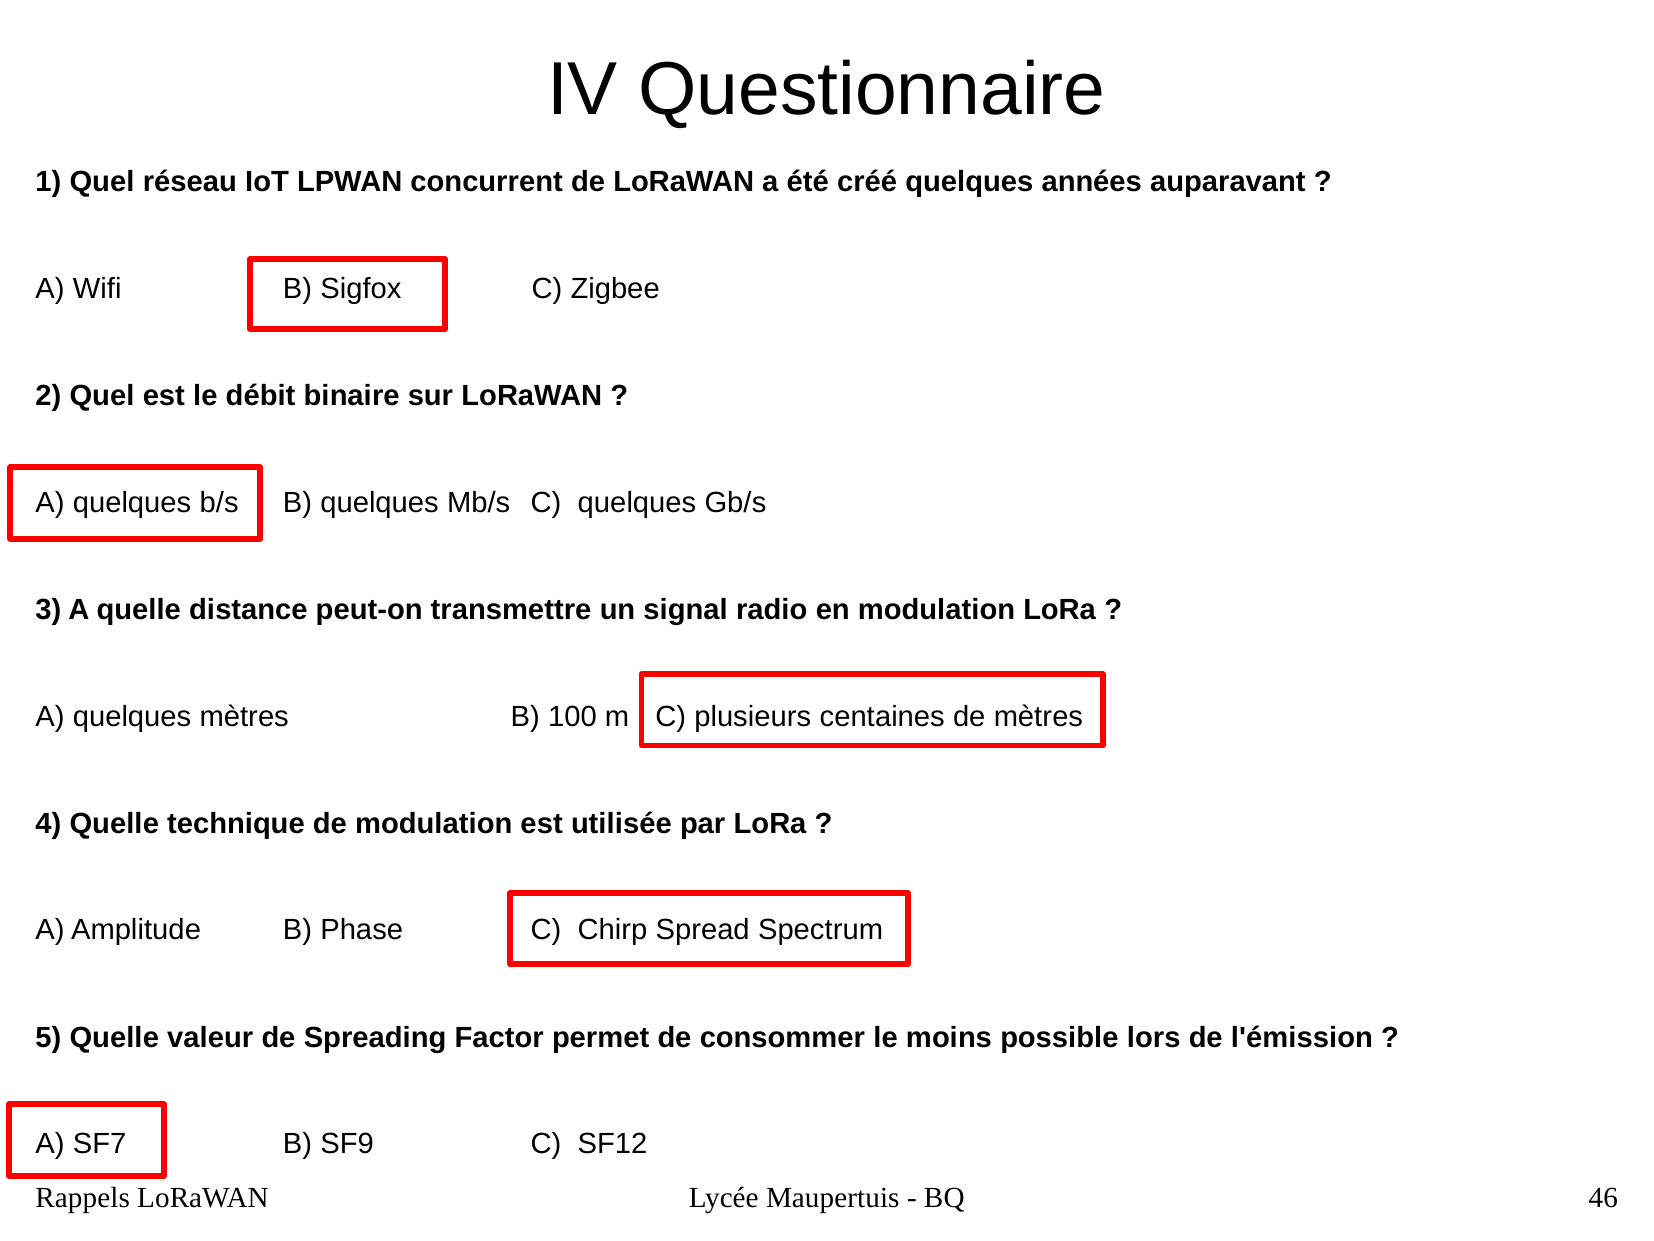

# IV Questionnaire
1) Quel réseau IoT LPWAN concurrent de LoRaWAN a été créé quelques années auparavant ?
A) Wifi	B) Sigfox	C) Zigbee
2) Quel est le débit binaire sur LoRaWAN ?
A) quelques b/s	B) quelques Mb/s	C) quelques Gb/s
3) A quelle distance peut-on transmettre un signal radio en modulation LoRa ?
A) quelques mètres	B) 100 m	C) plusieurs centaines de mètres
4) Quelle technique de modulation est utilisée par LoRa ?
A) Amplitude	B) Phase	C) Chirp Spread Spectrum
5) Quelle valeur de Spreading Factor permet de consommer le moins possible lors de l'émission ?
A) SF7	B) SF9	C) SF12
Rappels LoRaWAN
Lycée Maupertuis - BQ
46